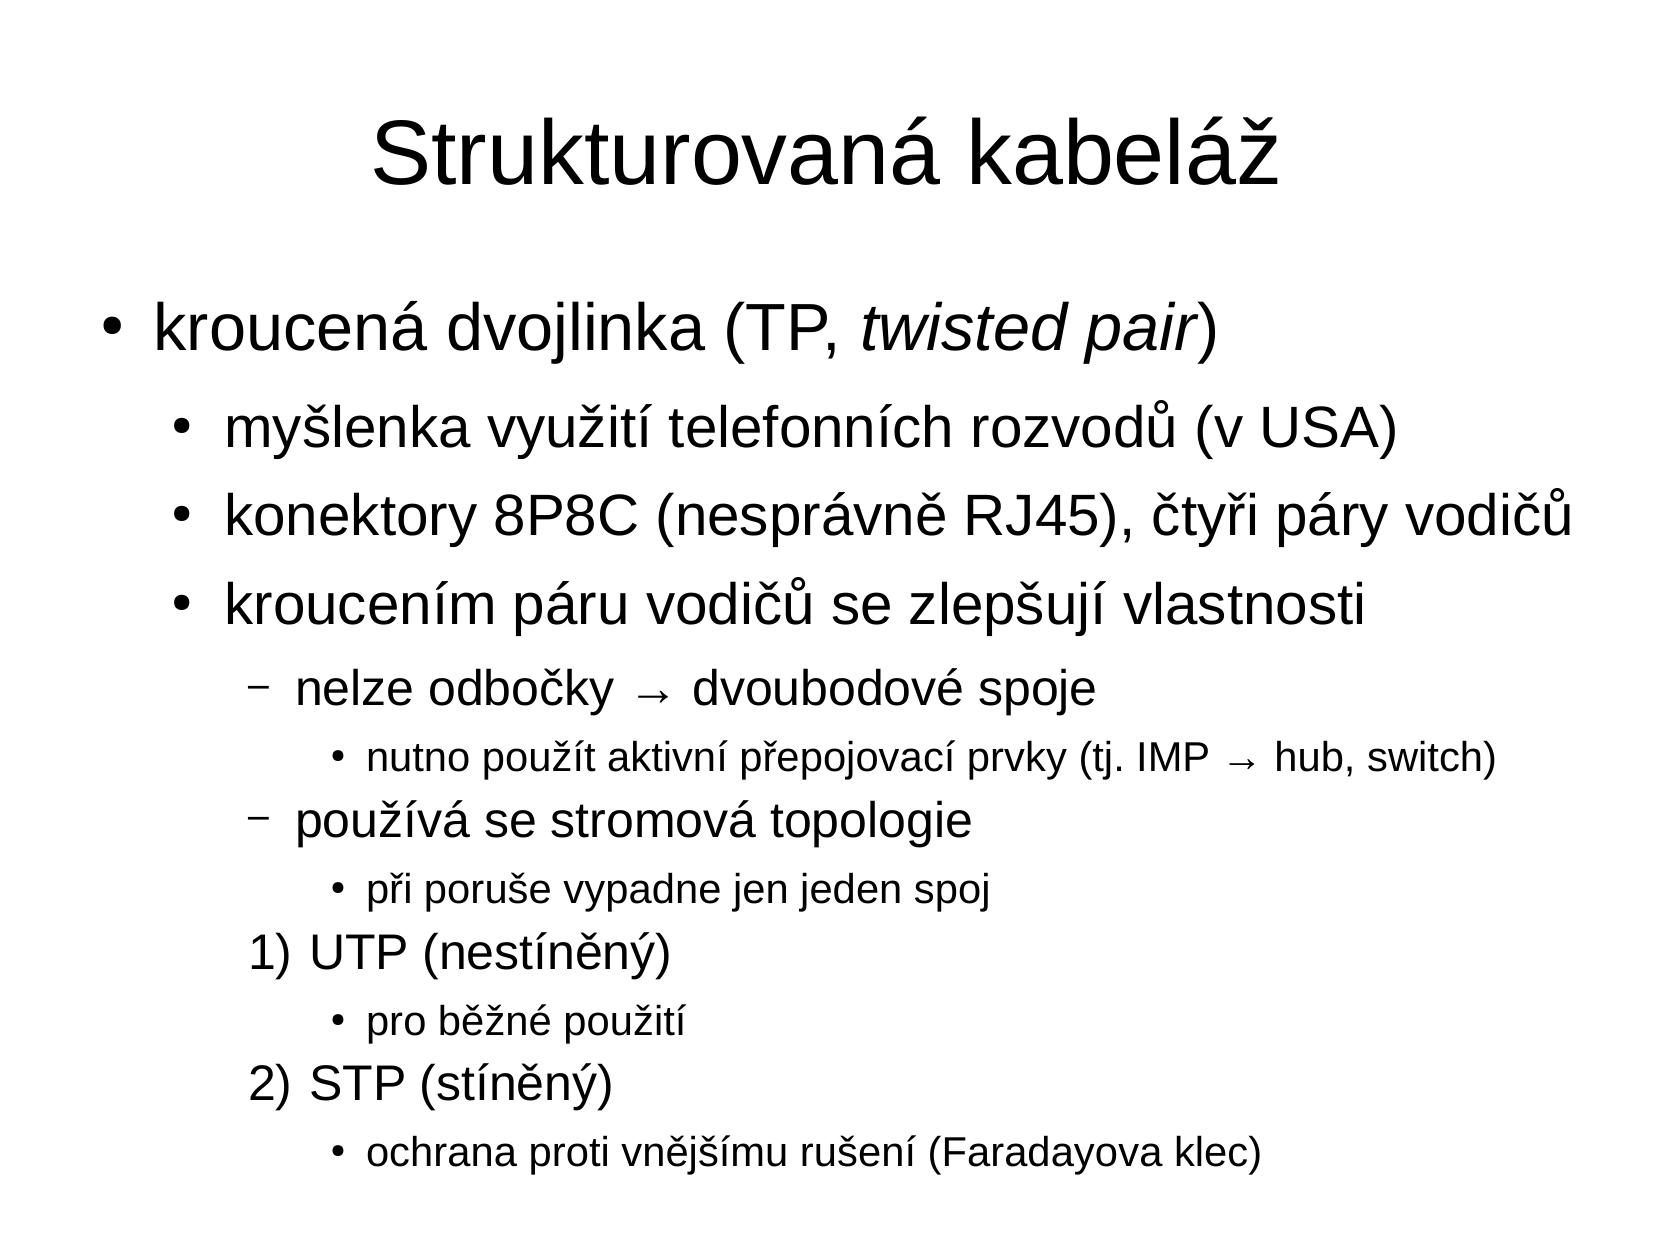

# Strukturovaná kabeláž
kroucená dvojlinka (TP, twisted pair)
myšlenka využití telefonních rozvodů (v USA)
konektory 8P8C (nesprávně RJ45), čtyři páry vodičů
kroucením páru vodičů se zlepšují vlastnosti
nelze odbočky → dvoubodové spoje
nutno použít aktivní přepojovací prvky (tj. IMP → hub, switch)
používá se stromová topologie
při poruše vypadne jen jeden spoj
 UTP (nestíněný)
pro běžné použití
 STP (stíněný)
ochrana proti vnějšímu rušení (Faradayova klec)